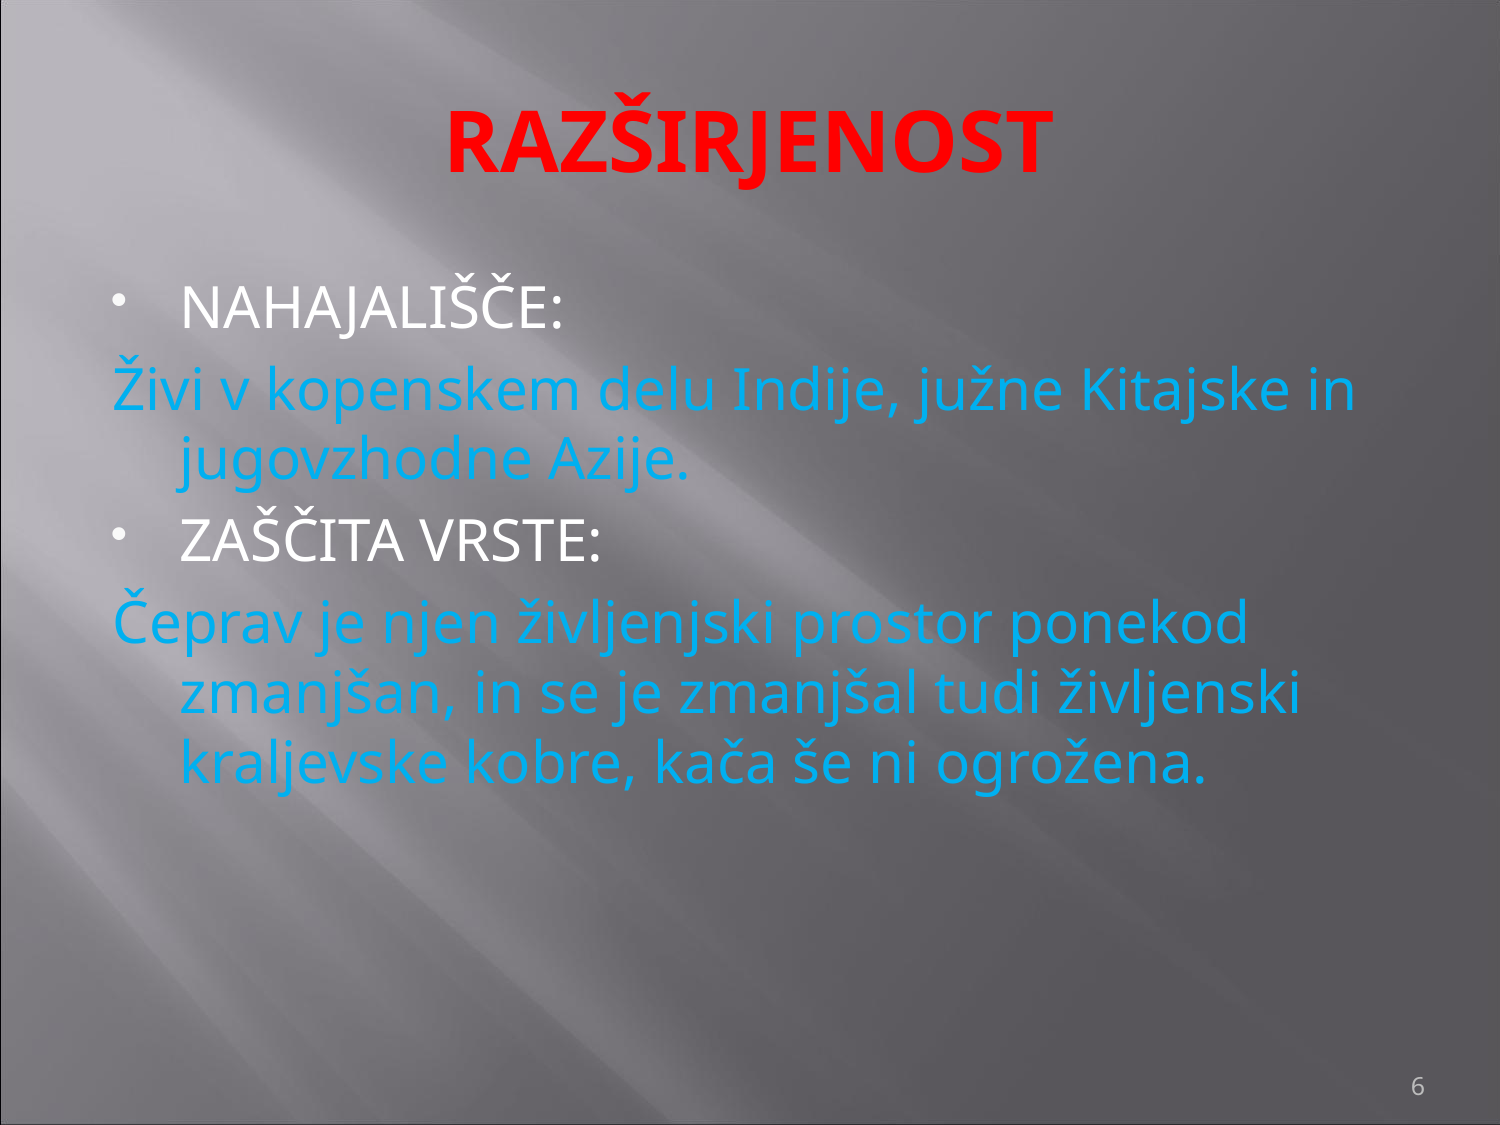

# RAZŠIRJENOST
NAHAJALIŠČE:
Živi v kopenskem delu Indije, južne Kitajske in jugovzhodne Azije.
ZAŠČITA VRSTE:
Čeprav je njen življenjski prostor ponekod zmanjšan, in se je zmanjšal tudi življenski kraljevske kobre, kača še ni ogrožena.